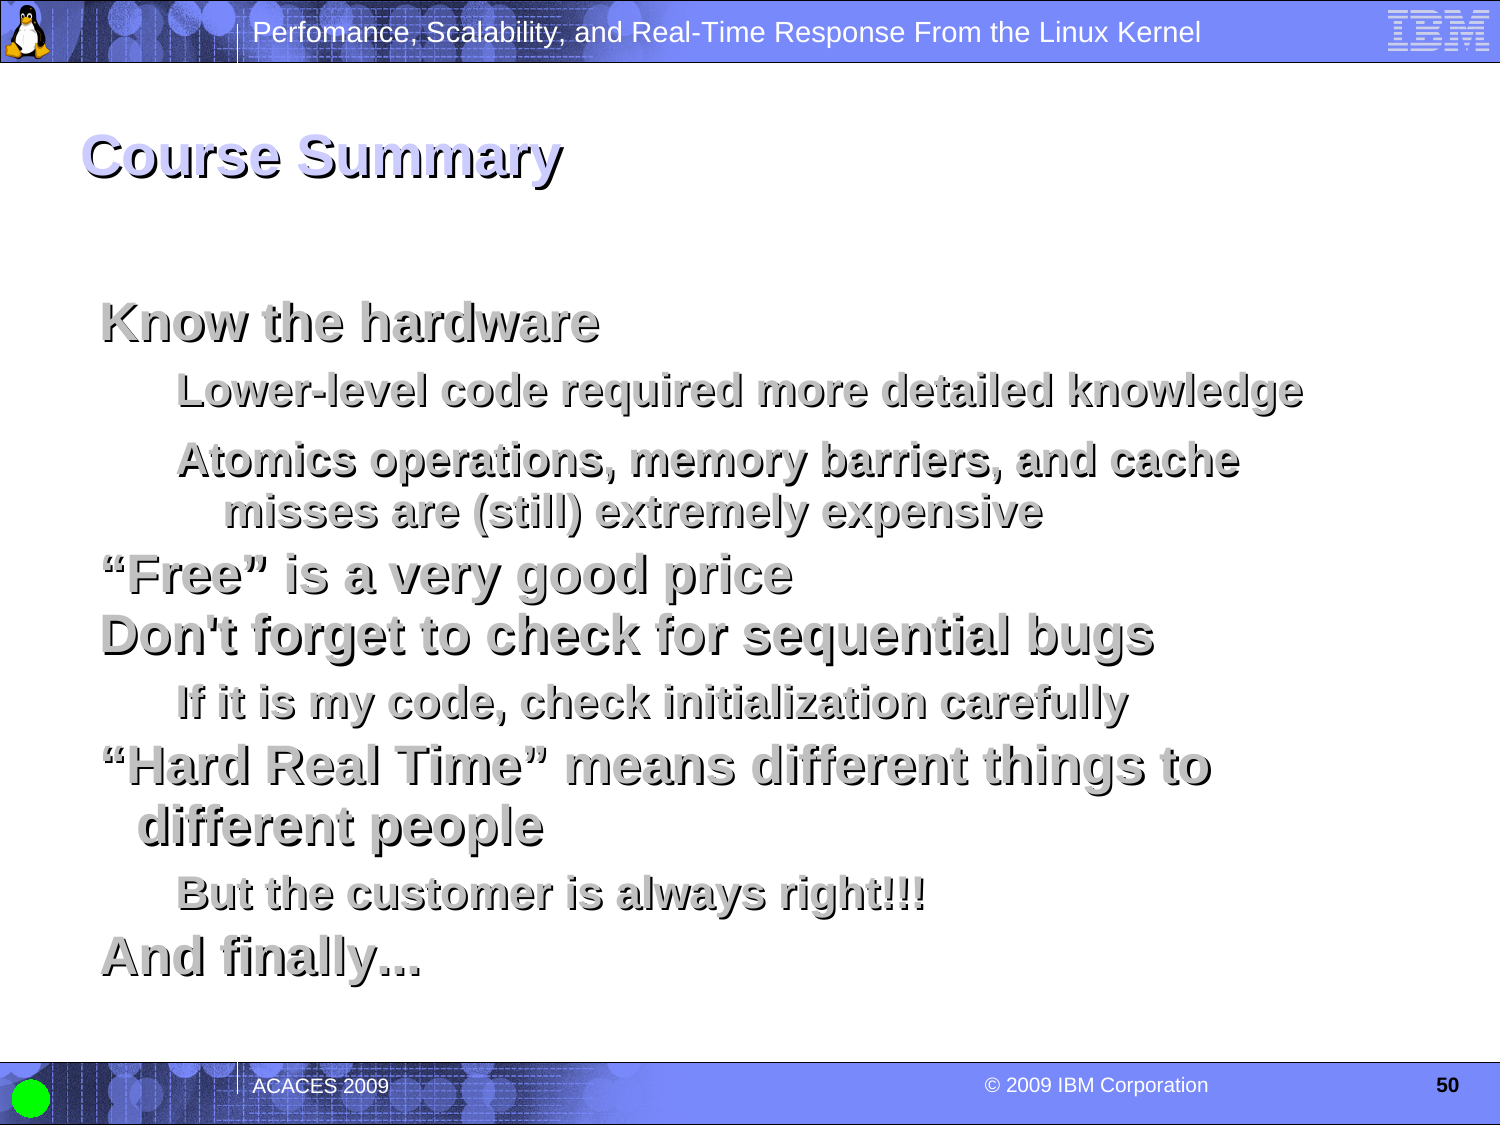

# Course Summary
Know the hardware
Lower-level code required more detailed knowledge
Atomics operations, memory barriers, and cache misses are (still) extremely expensive
“Free” is a very good price
Don't forget to check for sequential bugs
If it is my code, check initialization carefully
“Hard Real Time” means different things to different people
But the customer is always right!!!
And finally...
50